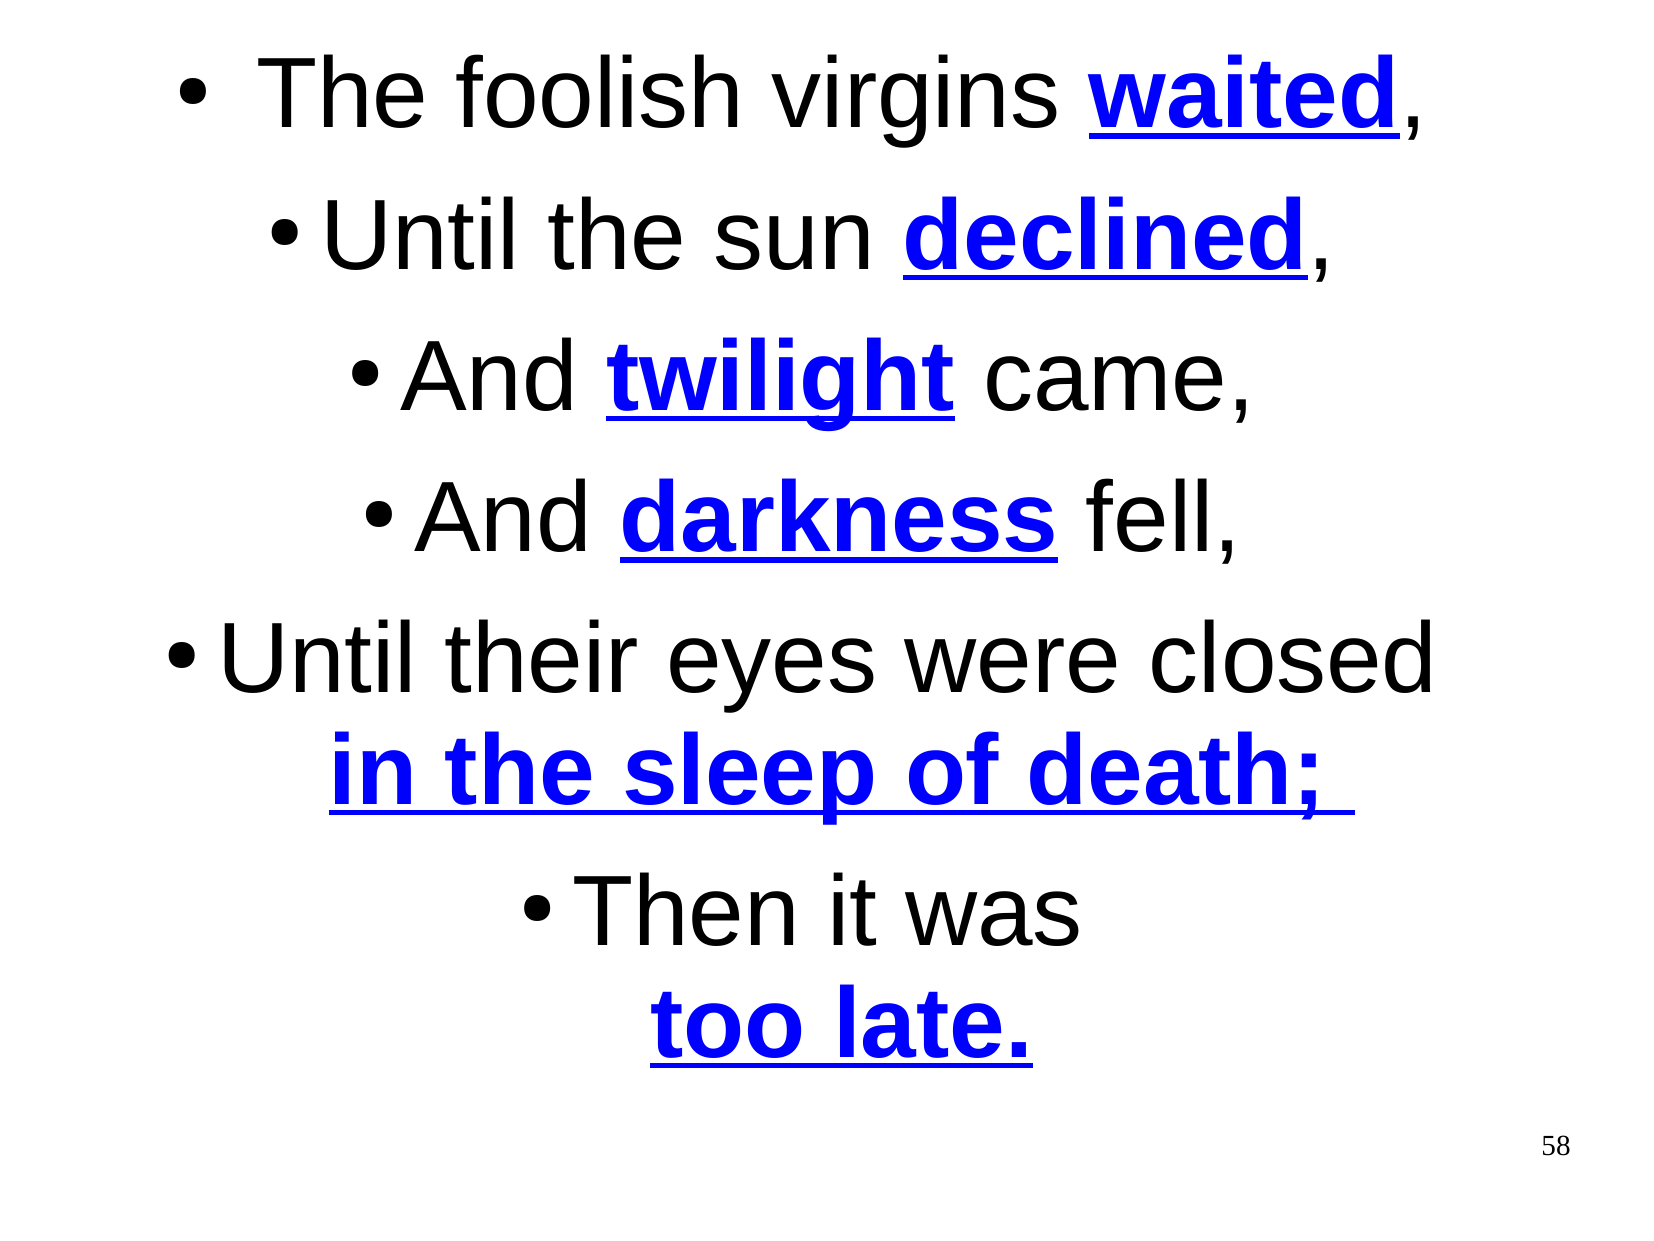

# The foolish virgins waited,
Until the sun declined,
And twilight came,
And darkness fell,
Until their eyes were closed
in the sleep of death;
Then it was
too late.
58